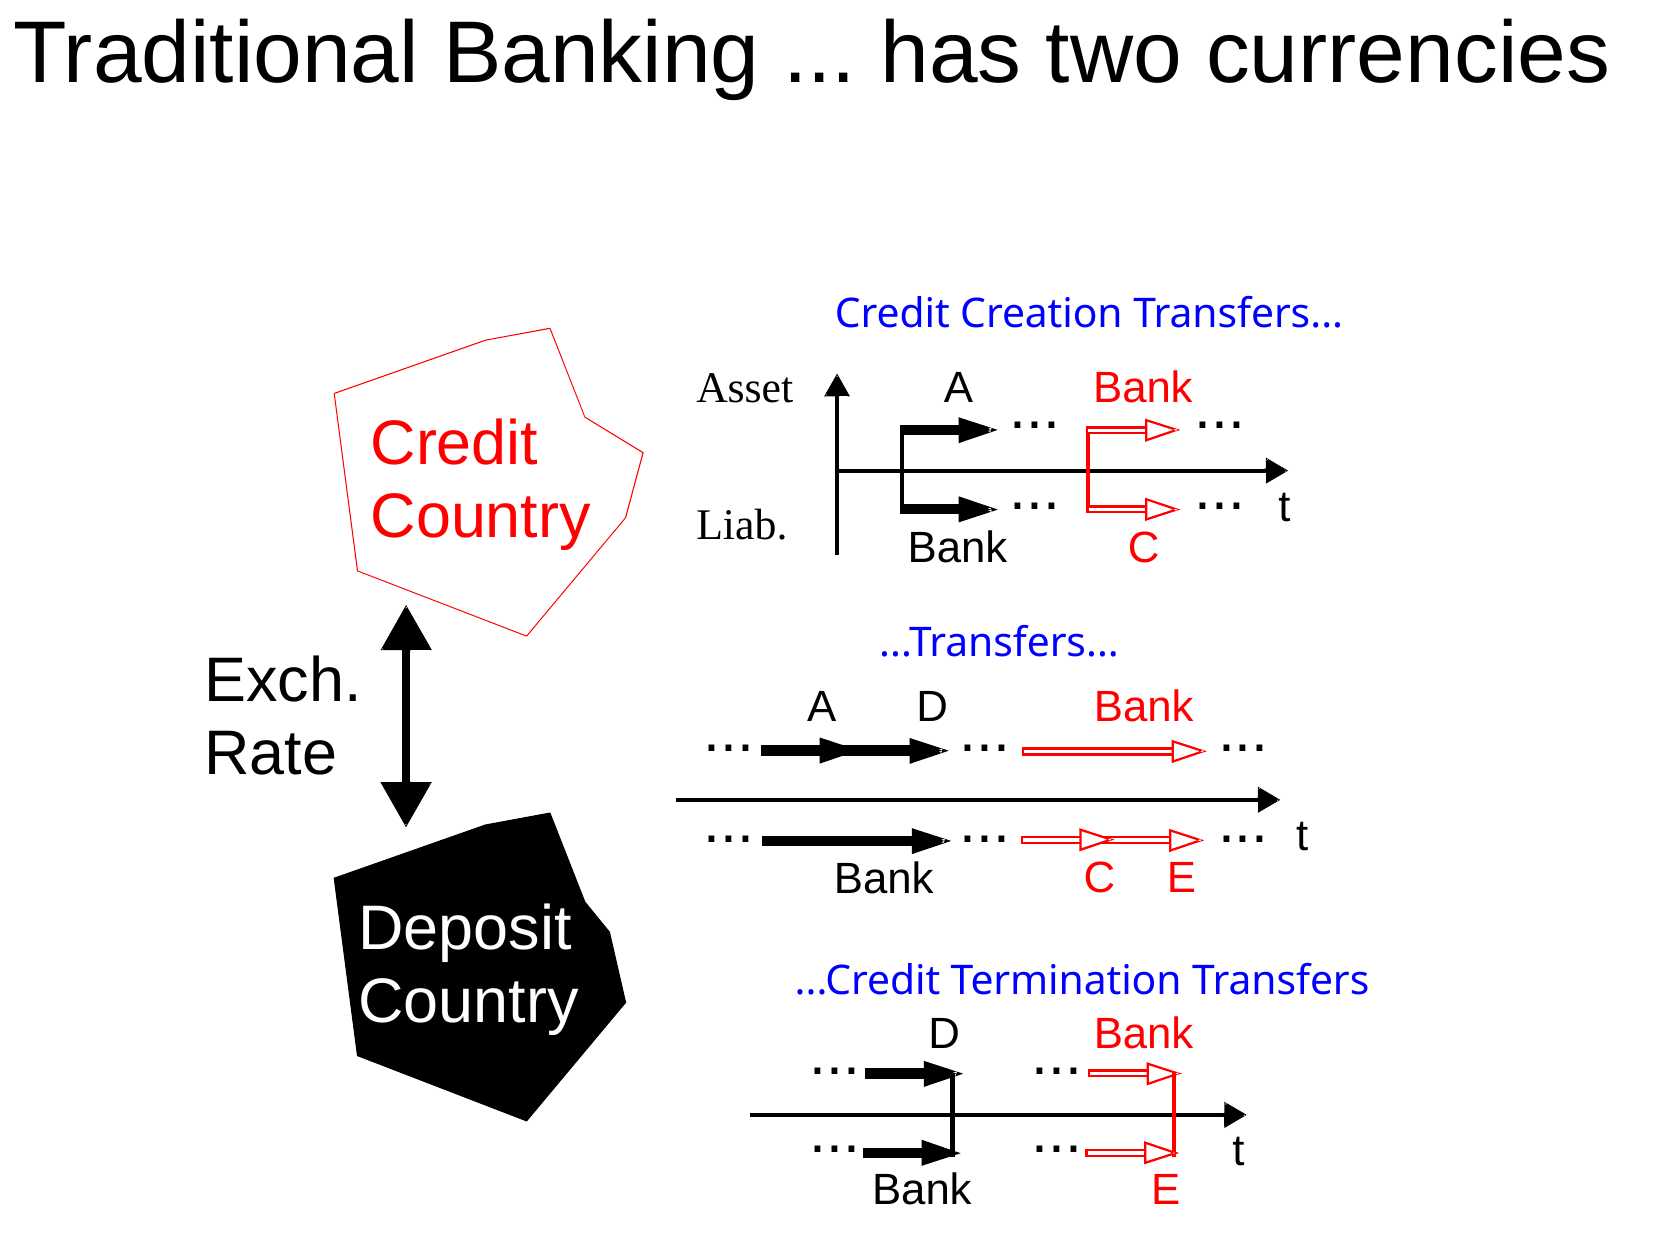

Traditional Banking ... has two currencies
Credit Creation Transfers...
A
Bank
Asset
...
...
Credit
...
...
Country
t
Liab.
Bank
C
...Transfers...
Exch.
A
D
Bank
...
...
...
Rate
...
...
...
t
C
E
Bank
Deposit
...Credit Termination Transfers
Country
D
Bank
...
...
...
...
t
Bank
E